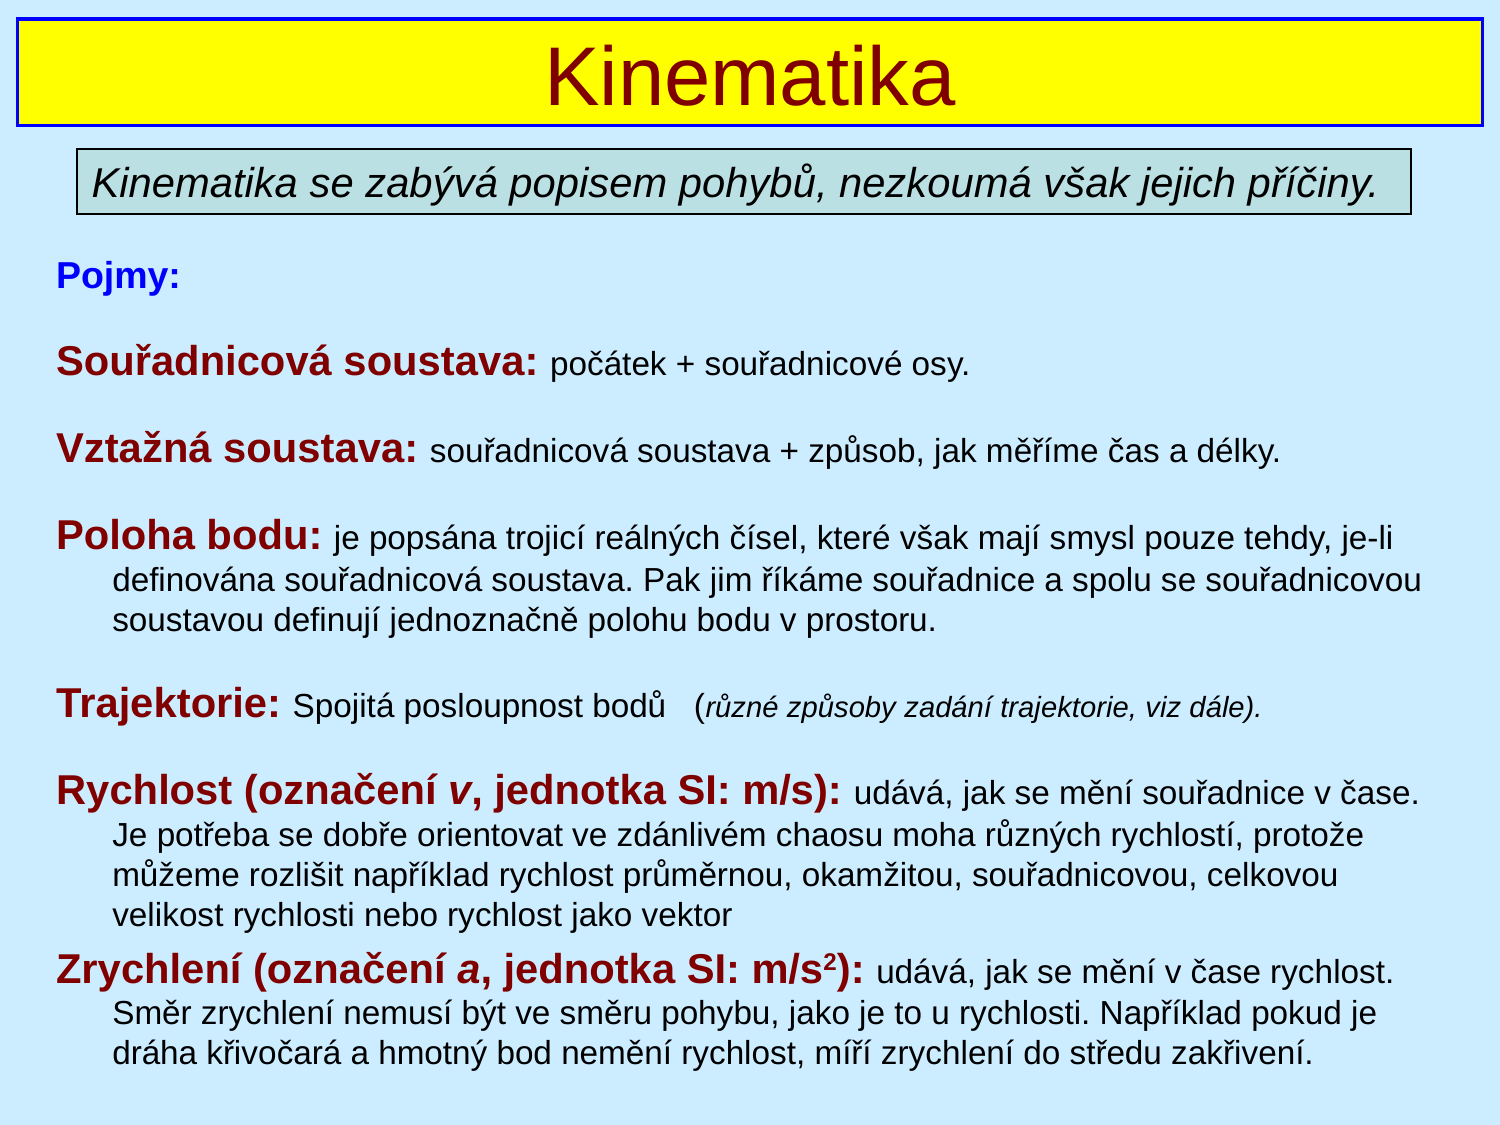

Kinematika
Kinematika se zabývá popisem pohybů, nezkoumá však jejich příčiny.
Pojmy:
Souřadnicová soustava: počátek + souřadnicové osy.
Vztažná soustava: souřadnicová soustava + způsob, jak měříme čas a délky.
Poloha bodu: je popsána trojicí reálných čísel, které však mají smysl pouze tehdy, je-li definována souřadnicová soustava. Pak jim říkáme souřadnice a spolu se souřadnicovou soustavou definují jednoznačně polohu bodu v prostoru.
Trajektorie: Spojitá posloupnost bodů (různé způsoby zadání trajektorie, viz dále).
Rychlost (označení v, jednotka SI: m/s): udává, jak se mění souřadnice v čase. Je potřeba se dobře orientovat ve zdánlivém chaosu moha různých rychlostí, protože můžeme rozlišit například rychlost průměrnou, okamžitou, souřadnicovou, celkovou velikost rychlosti nebo rychlost jako vektor
Zrychlení (označení a, jednotka SI: m/s2): udává, jak se mění v čase rychlost. Směr zrychlení nemusí být ve směru pohybu, jako je to u rychlosti. Například pokud je dráha křivočará a hmotný bod nemění rychlost, míří zrychlení do středu zakřivení.